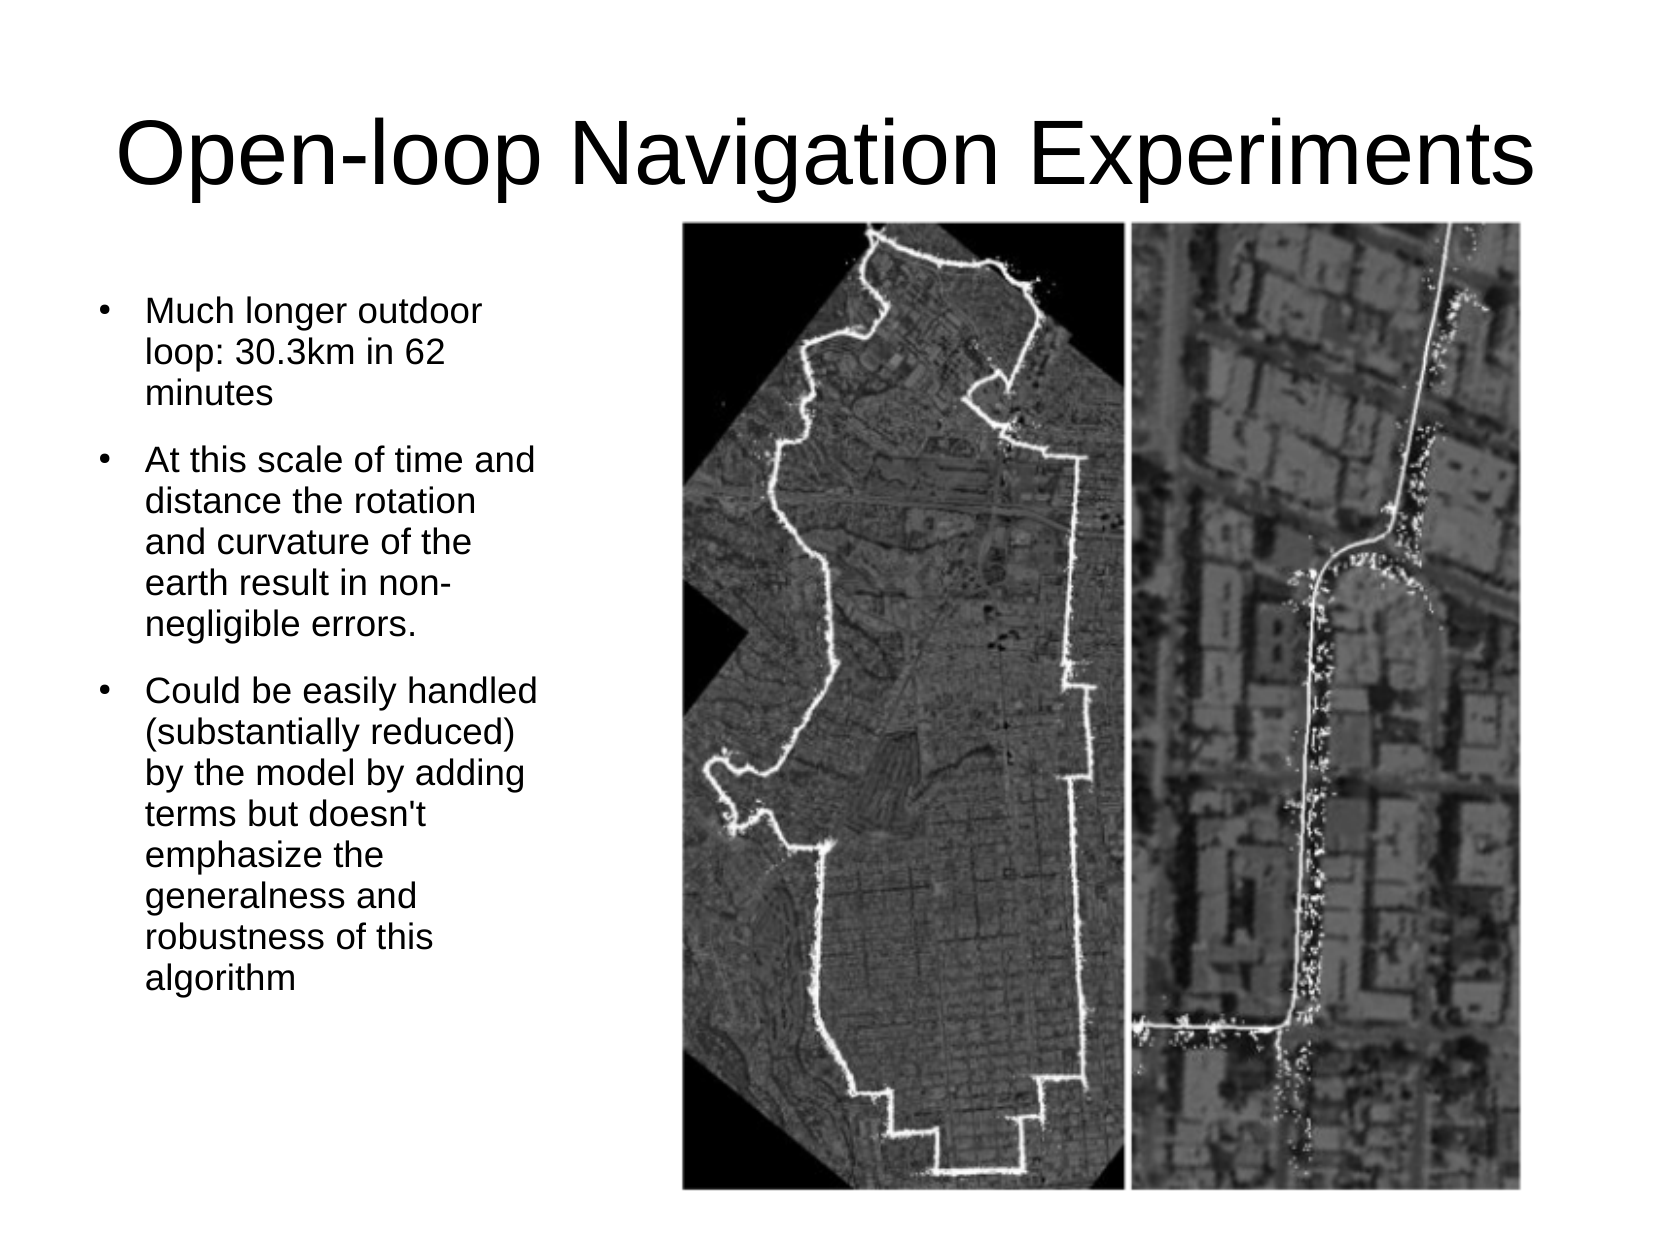

# Open-loop Navigation Experiments
Much longer outdoor loop: 30.3km in 62 minutes
At this scale of time and distance the rotation and curvature of the earth result in non-negligible errors.
Could be easily handled (substantially reduced) by the model by adding terms but doesn't emphasize the generalness and robustness of this algorithm